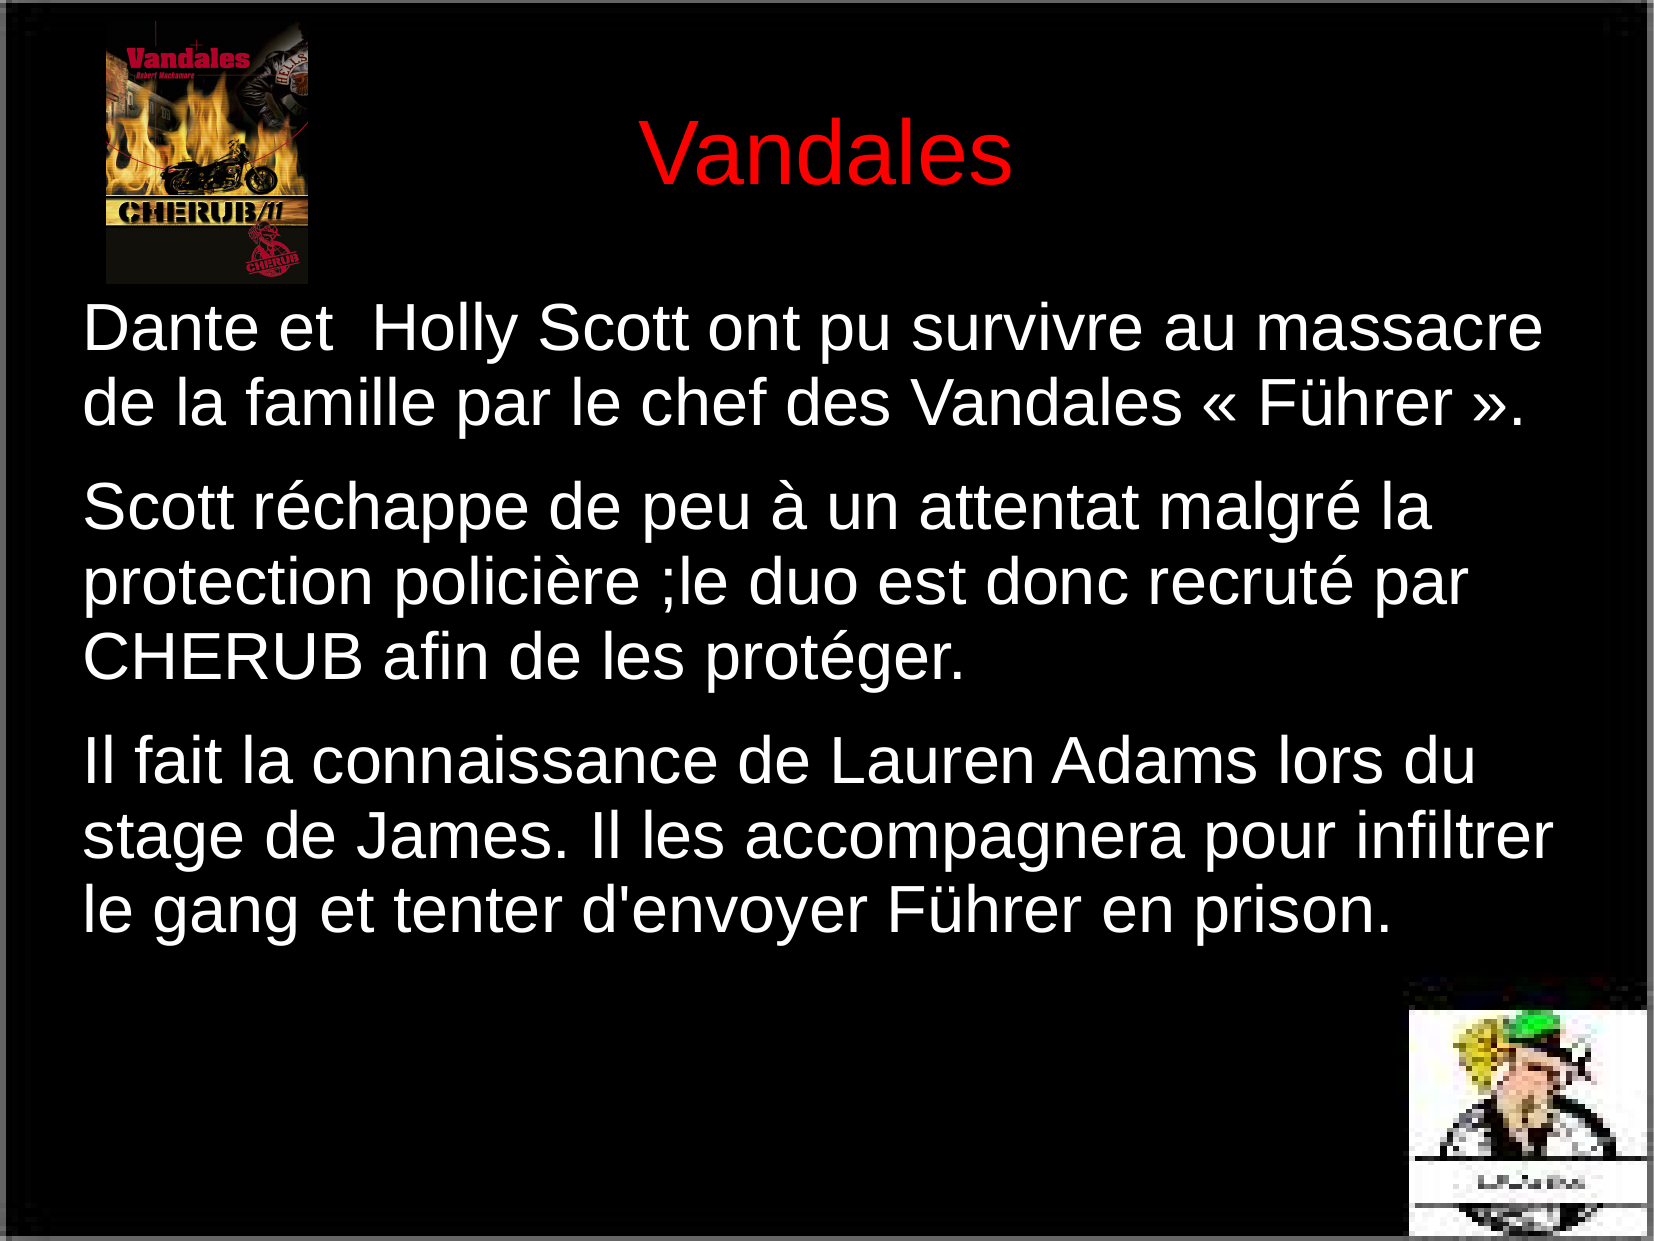

# Vandales
Dante et Holly Scott ont pu survivre au massacre de la famille par le chef des Vandales « Führer ».
Scott réchappe de peu à un attentat malgré la protection policière ;le duo est donc recruté par CHERUB afin de les protéger.
Il fait la connaissance de Lauren Adams lors du stage de James. Il les accompagnera pour infiltrer le gang et tenter d'envoyer Führer en prison.